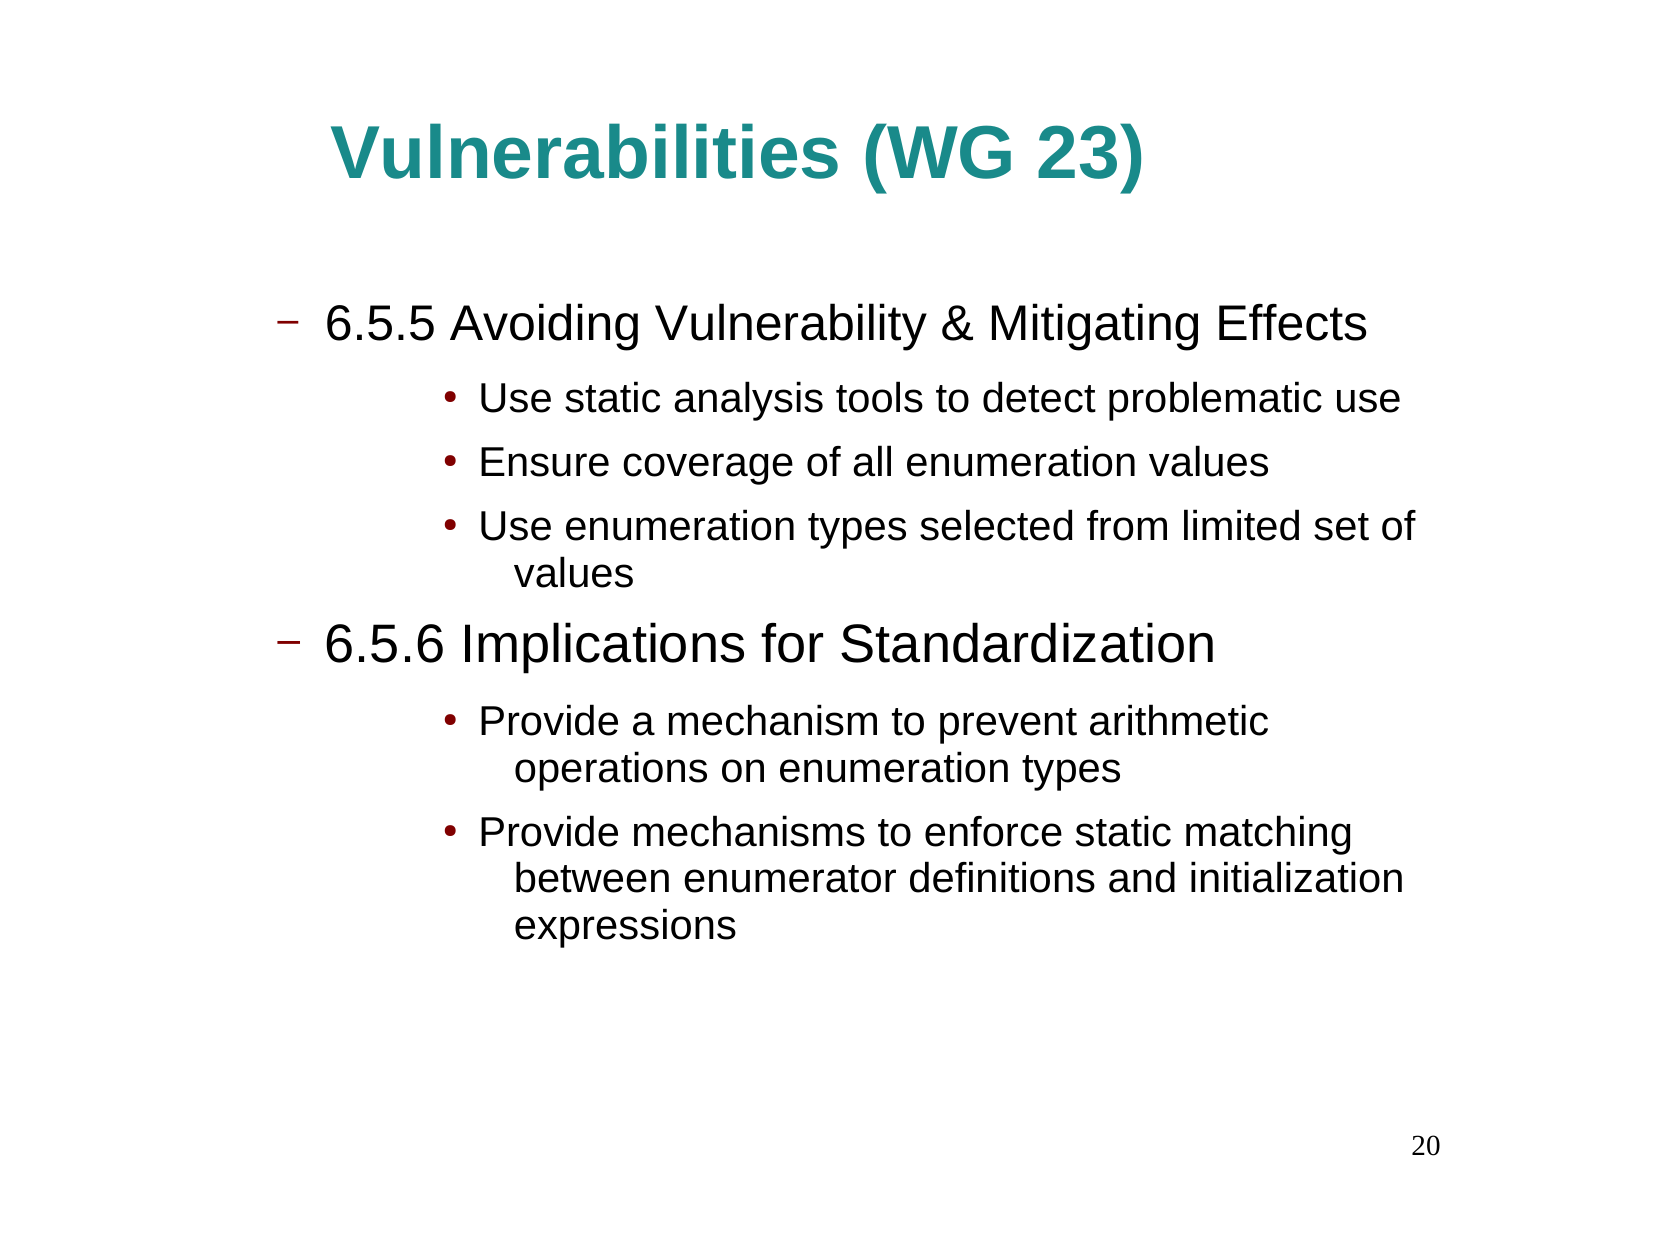

# Vulnerabilities (WG 23)
6.5.5 Avoiding Vulnerability & Mitigating Effects
Use static analysis tools to detect problematic use
Ensure coverage of all enumeration values
Use enumeration types selected from limited set of values
6.5.6 Implications for Standardization
Provide a mechanism to prevent arithmetic operations on enumeration types
Provide mechanisms to enforce static matching between enumerator definitions and initialization expressions
20